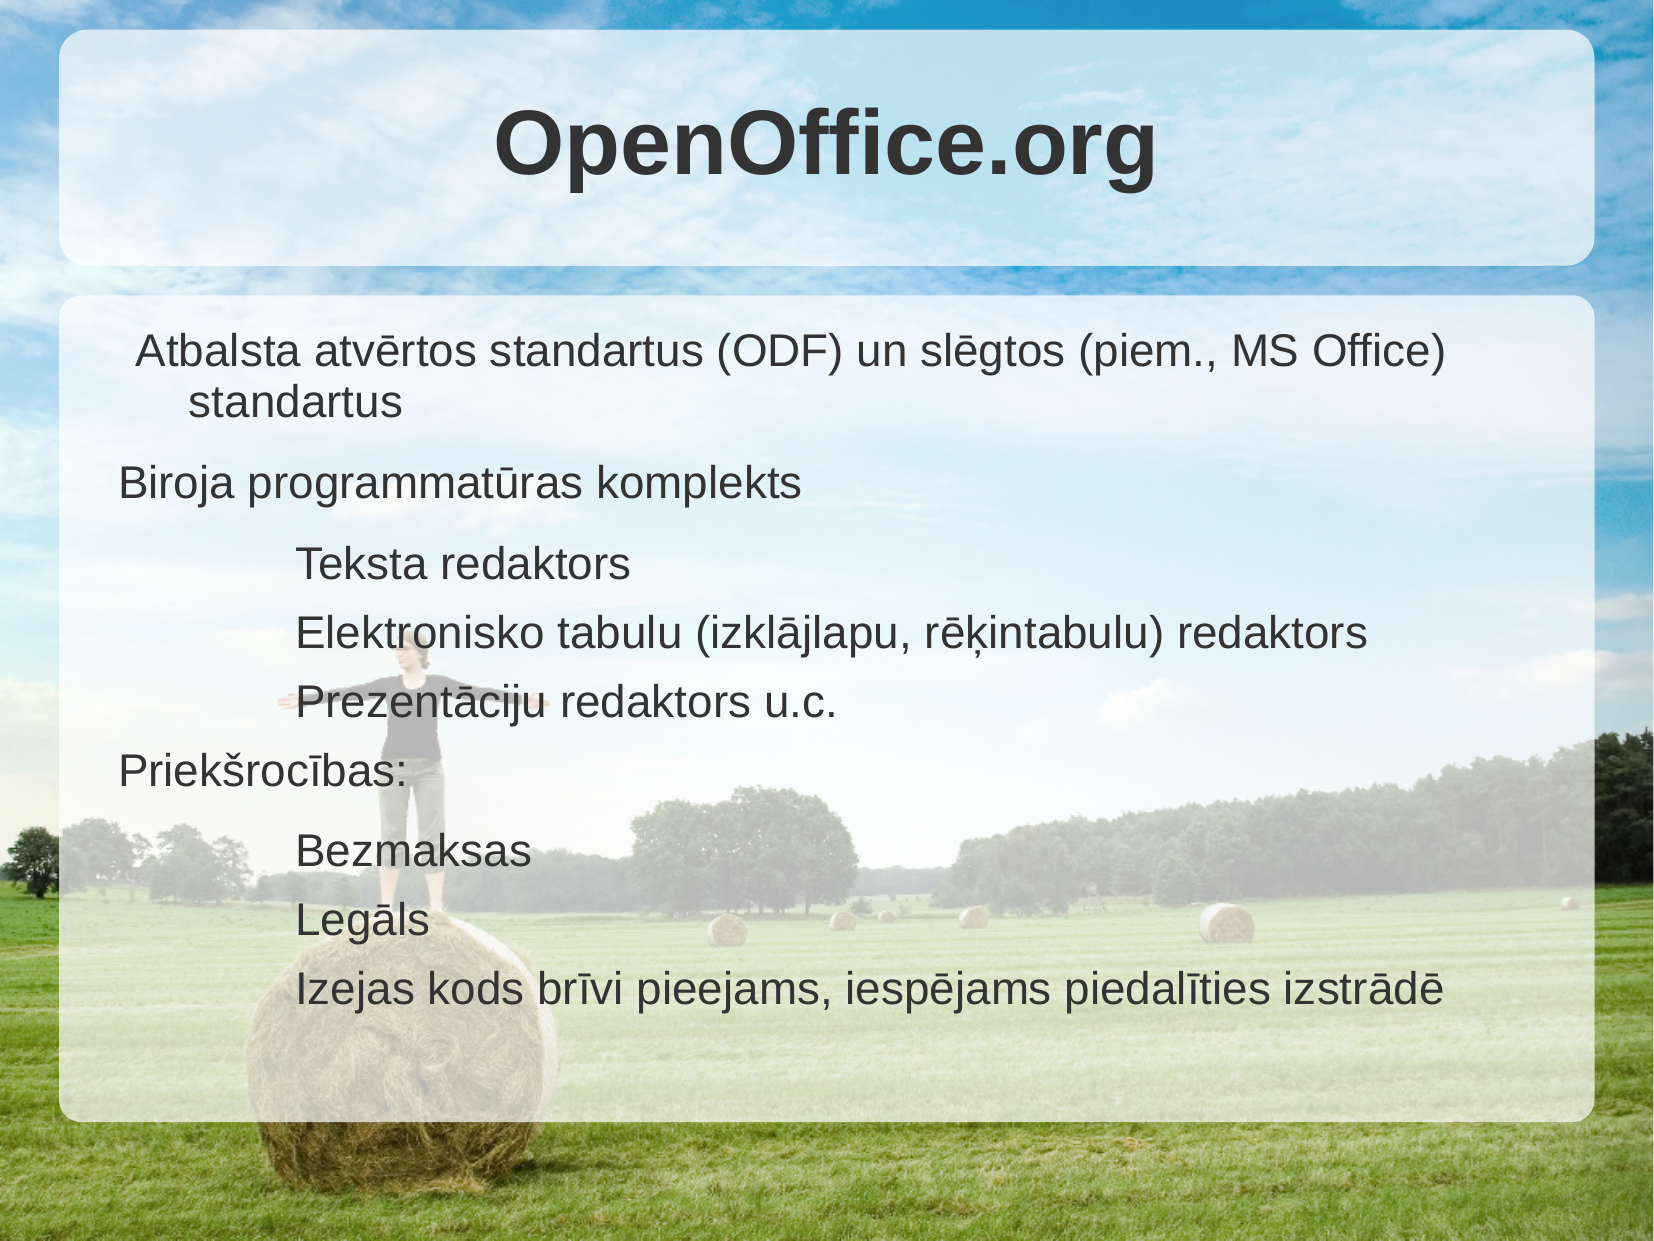

# OpenOffice.org
Atbalsta atvērtos standartus (ODF) un slēgtos (piem., MS Office) standartus
Biroja programmatūras komplekts
Teksta redaktors
Elektronisko tabulu (izklājlapu, rēķintabulu) redaktors
Prezentāciju redaktors u.c.
Priekšrocības:
Bezmaksas
Legāls
Izejas kods brīvi pieejams, iespējams piedalīties izstrādē